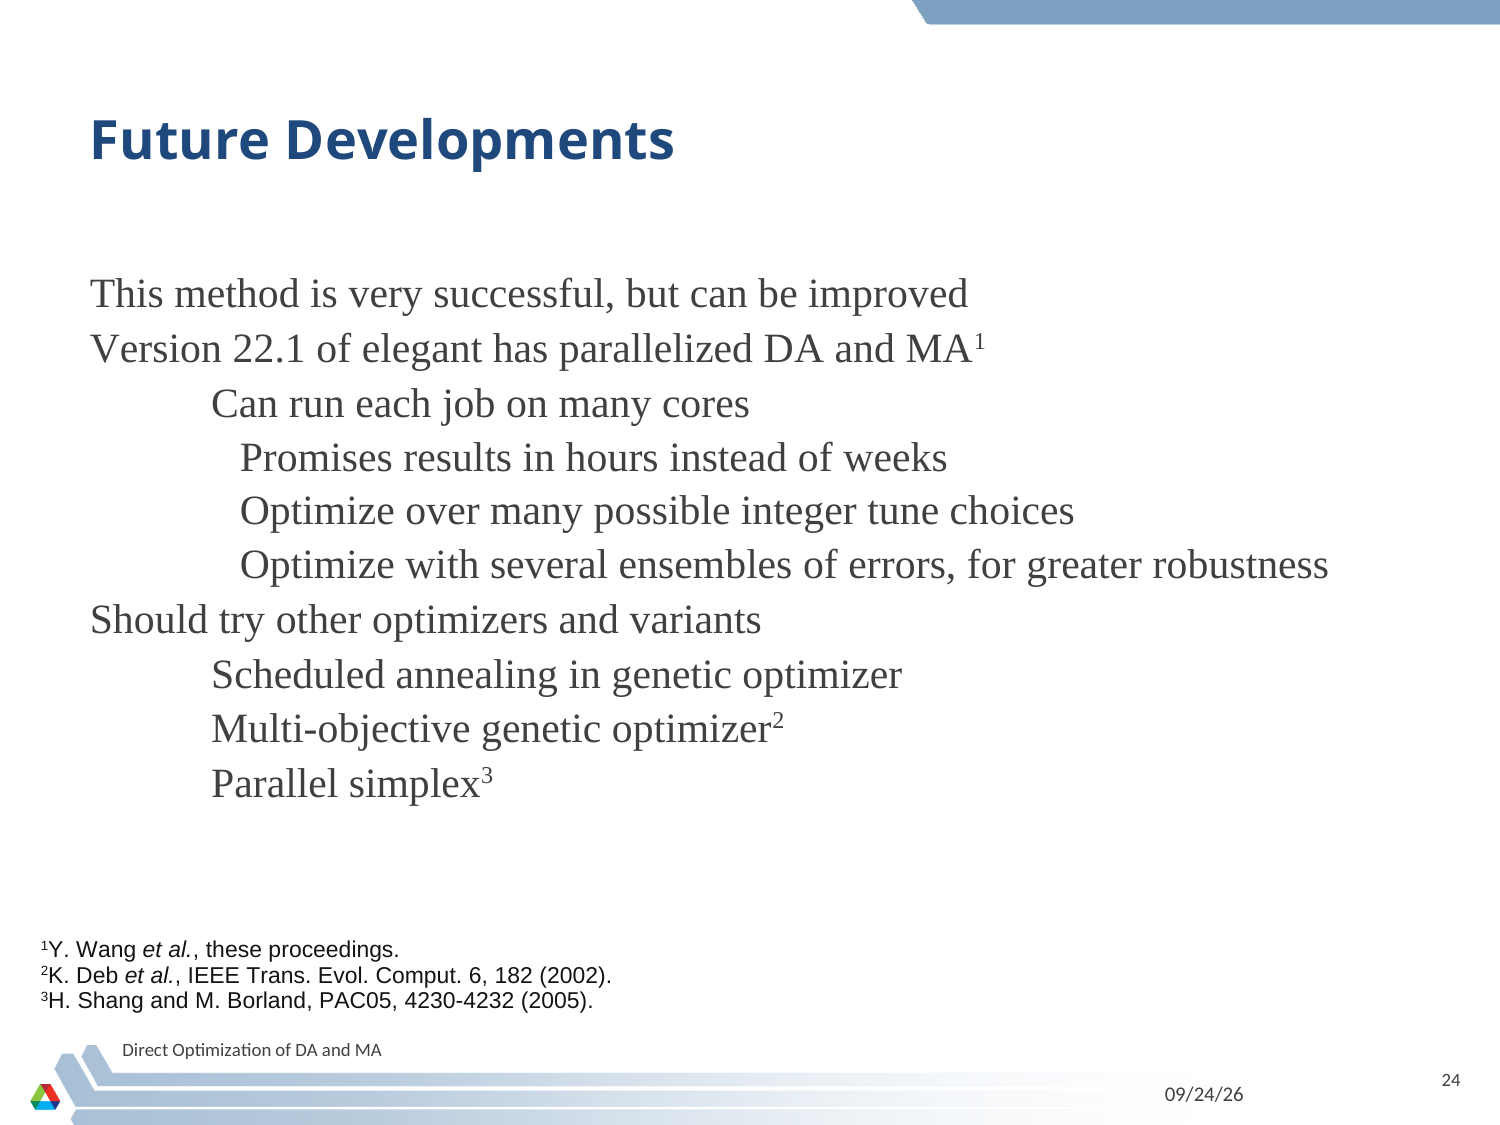

# Future Developments
This method is very successful, but can be improved
Version 22.1 of elegant has parallelized DA and MA1
Can run each job on many cores
Promises results in hours instead of weeks
Optimize over many possible integer tune choices
Optimize with several ensembles of errors, for greater robustness
Should try other optimizers and variants
Scheduled annealing in genetic optimizer
Multi-objective genetic optimizer2
Parallel simplex3
1Y. Wang et al., these proceedings.
2K. Deb et al., IEEE Trans. Evol. Comput. 6, 182 (2002).
3H. Shang and M. Borland, PAC05, 4230-4232 (2005).
Direct Optimization of DA and MA
24
1M. Belgrounne et al., Proc. PAC03, 896-898 (2003).